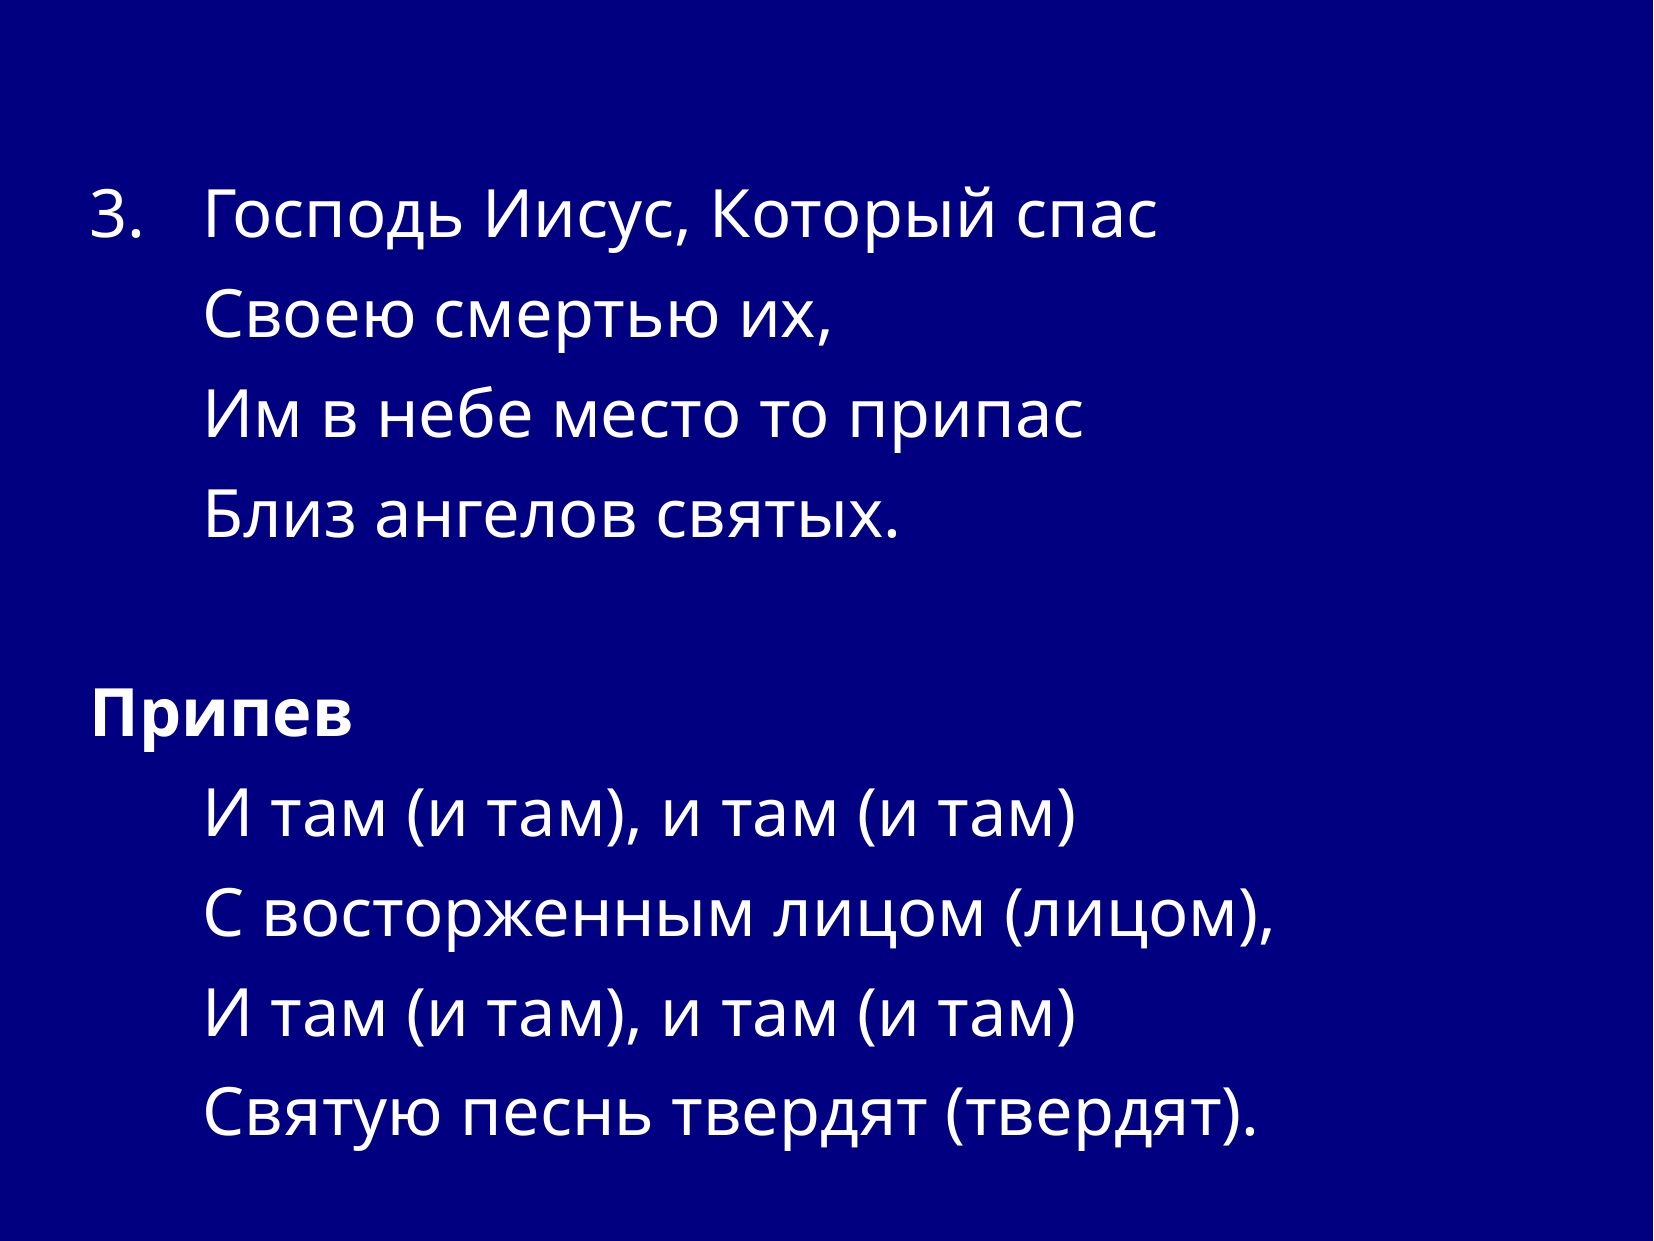

3.	Господь Иисус, Который спас
	Своею смертью их,
	Им в небе место то припас
	Близ ангелов святых.
Припев
	И там (и там), и там (и там)
	С восторженным лицом (лицом),
	И там (и там), и там (и там)
	Святую песнь твердят (твердят).